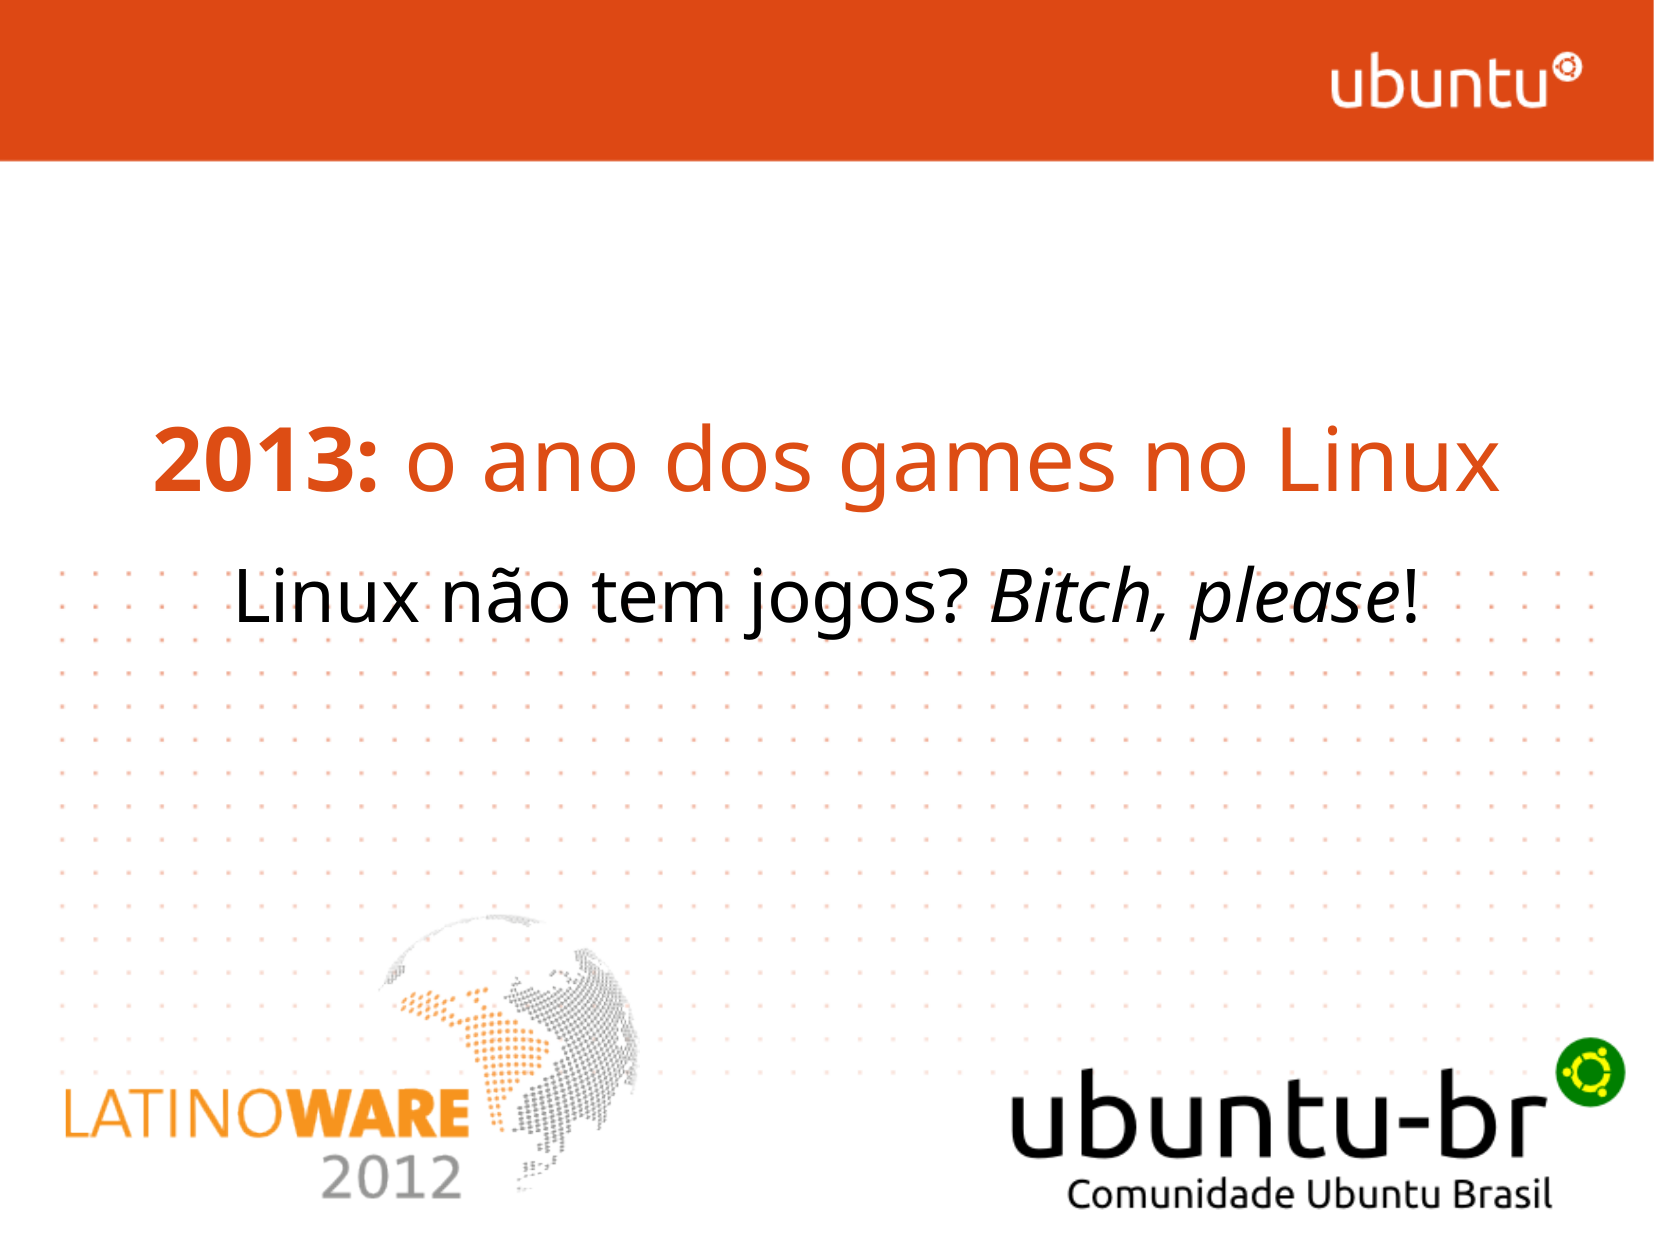

#
2013: o ano dos games no Linux
Linux não tem jogos? Bitch, please!